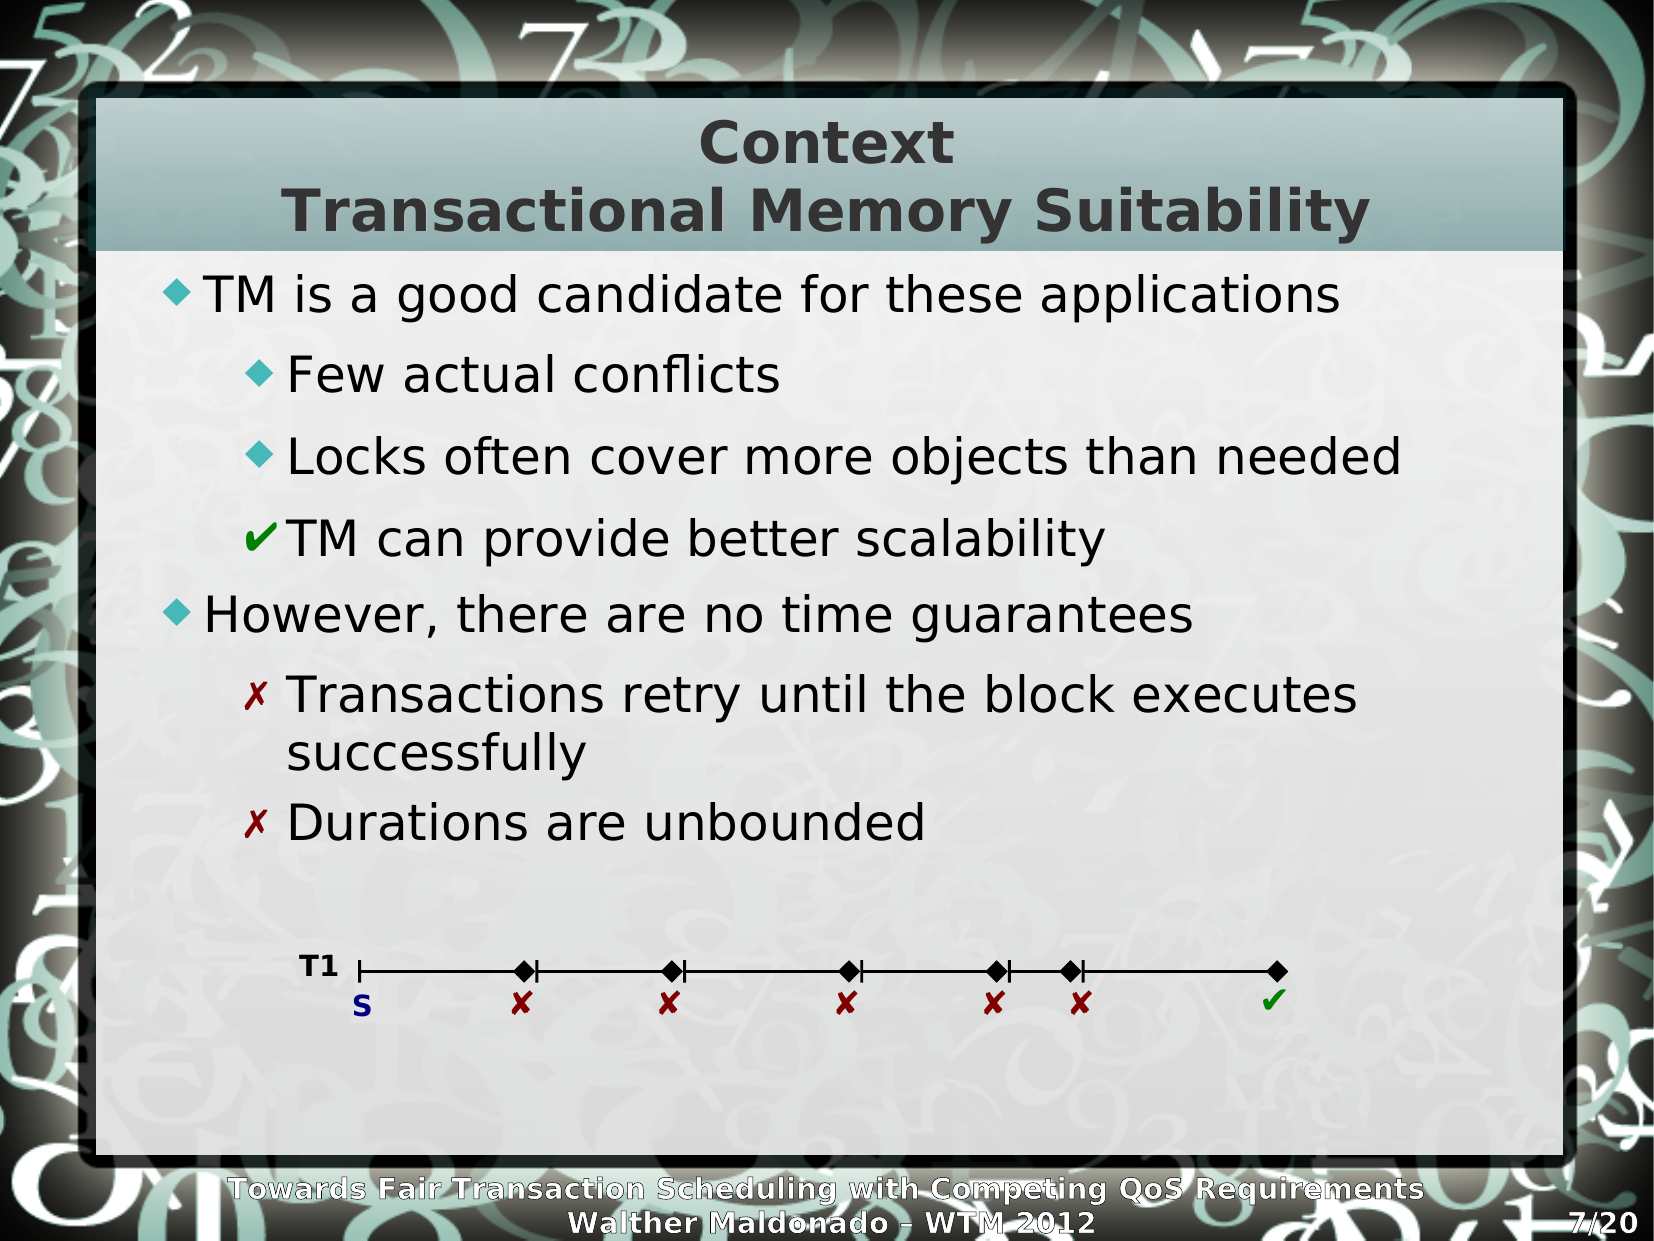

# Context Transactional Memory Suitability
TM is a good candidate for these applications
Few actual conflicts
Locks often cover more objects than needed
TM can provide better scalability
However, there are no time guarantees
Transactions retry until the block executes successfully
Durations are unbounded
T1
✔
✘
✘
✘
✘
✘
S
7